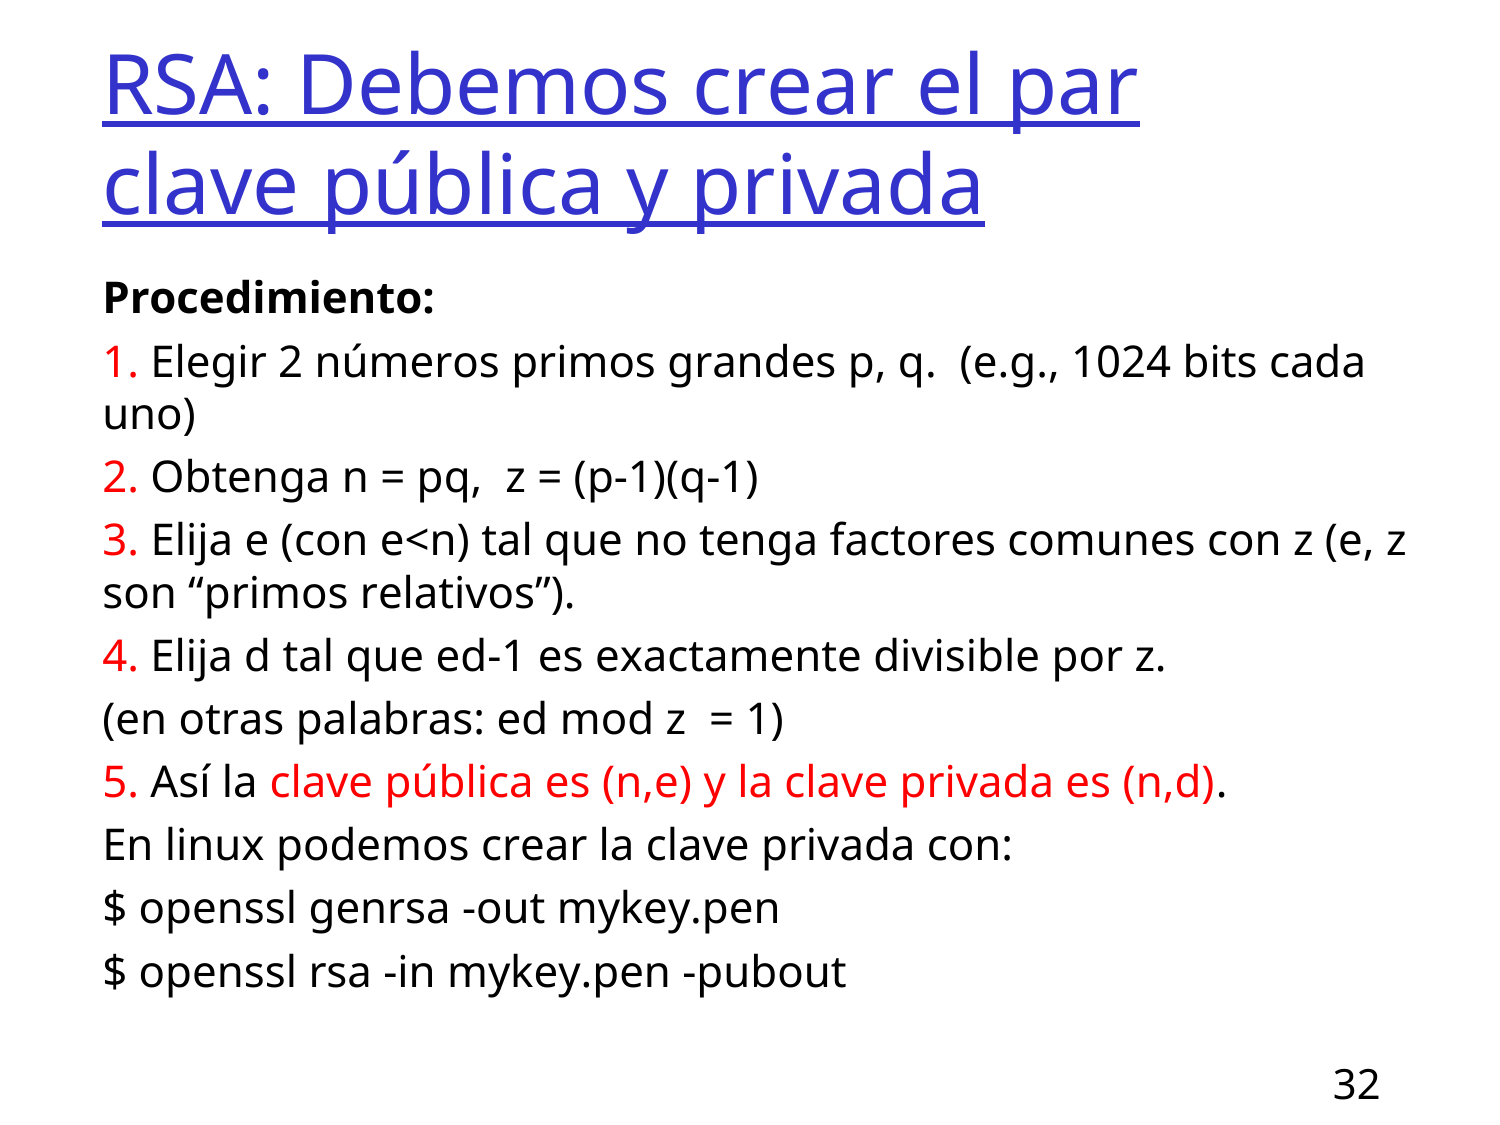

# RSA: Debemos crear el par clave pública y privada
Procedimiento:
1. Elegir 2 números primos grandes p, q. (e.g., 1024 bits cada uno)
2. Obtenga n = pq, z = (p-1)(q-1)
3. Elija e (con e<n) tal que no tenga factores comunes con z (e, z son “primos relativos”).
4. Elija d tal que ed-1 es exactamente divisible por z.
(en otras palabras: ed mod z = 1)
5. Así la clave pública es (n,e) y la clave privada es (n,d).
En linux podemos crear la clave privada con:
$ openssl genrsa -out mykey.pen
$ openssl rsa -in mykey.pen -pubout
32